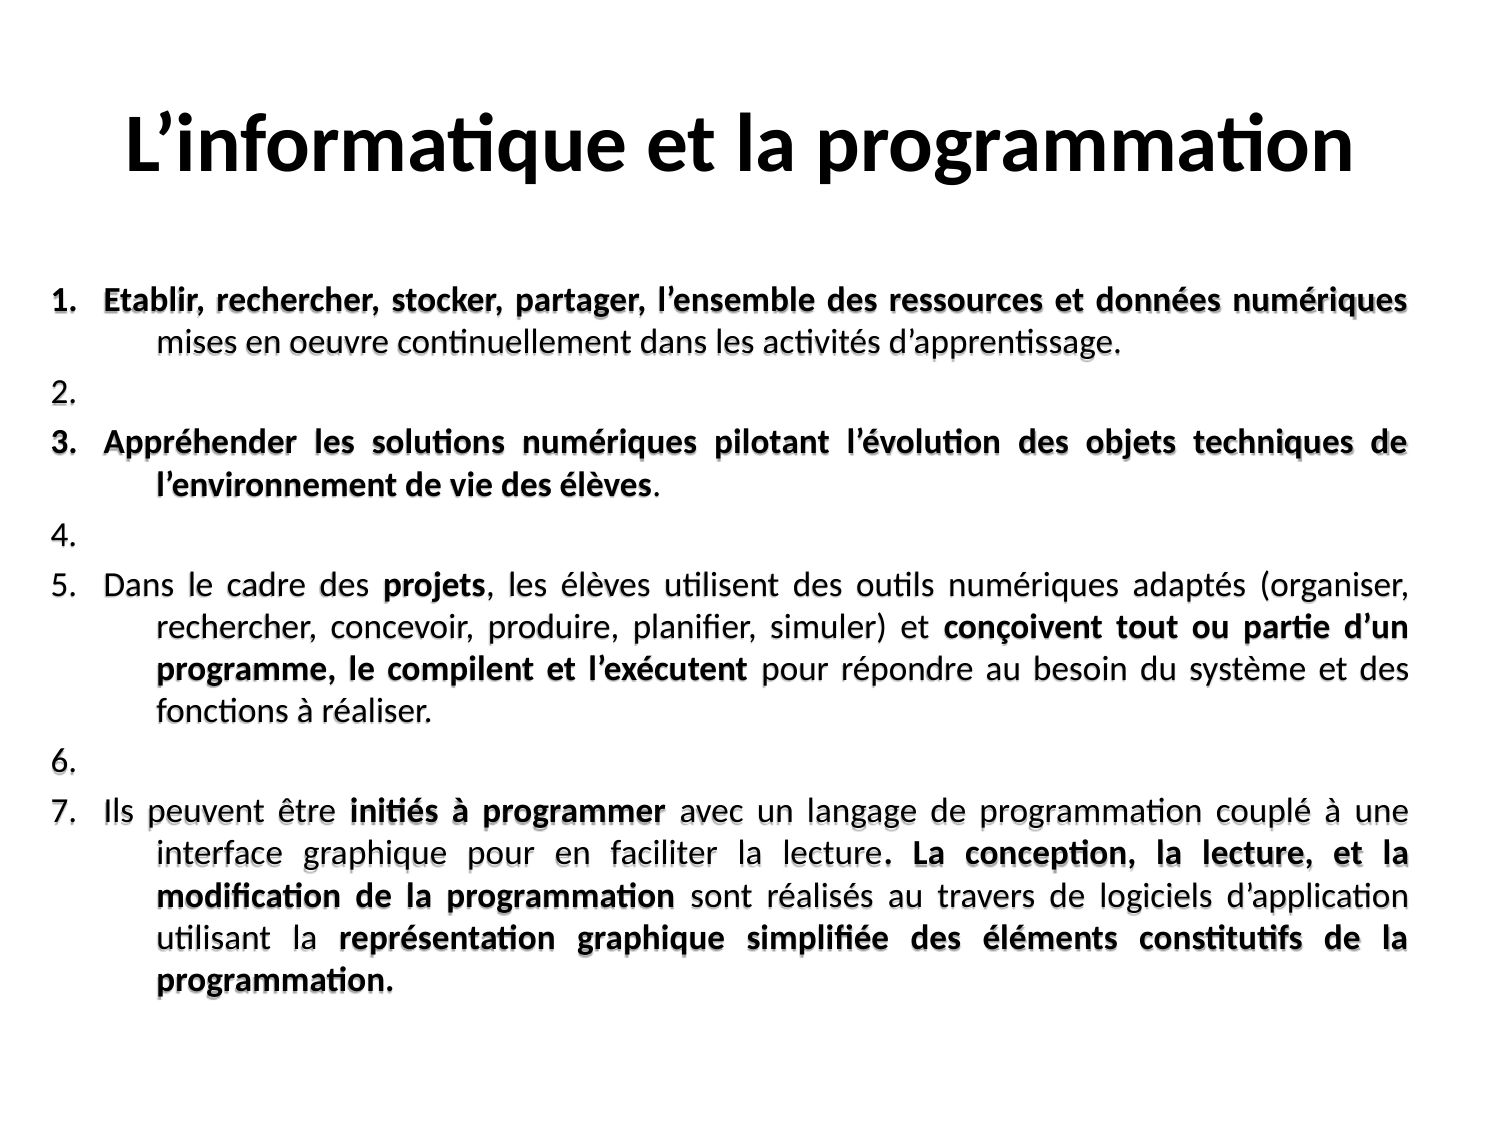

L’informatique et la programmation
# Etablir, rechercher, stocker, partager, l’ensemble des ressources et données numériques mises en oeuvre continuellement dans les activités d’apprentissage.
Appréhender les solutions numériques pilotant l’évolution des objets techniques de l’environnement de vie des élèves.
Dans le cadre des projets, les élèves utilisent des outils numériques adaptés (organiser, rechercher, concevoir, produire, planifier, simuler) et conçoivent tout ou partie d’un programme, le compilent et l’exécutent pour répondre au besoin du système et des fonctions à réaliser.
Ils peuvent être initiés à programmer avec un langage de programmation couplé à une interface graphique pour en faciliter la lecture. La conception, la lecture, et la modification de la programmation sont réalisés au travers de logiciels d’application utilisant la représentation graphique simplifiée des éléments constitutifs de la programmation.